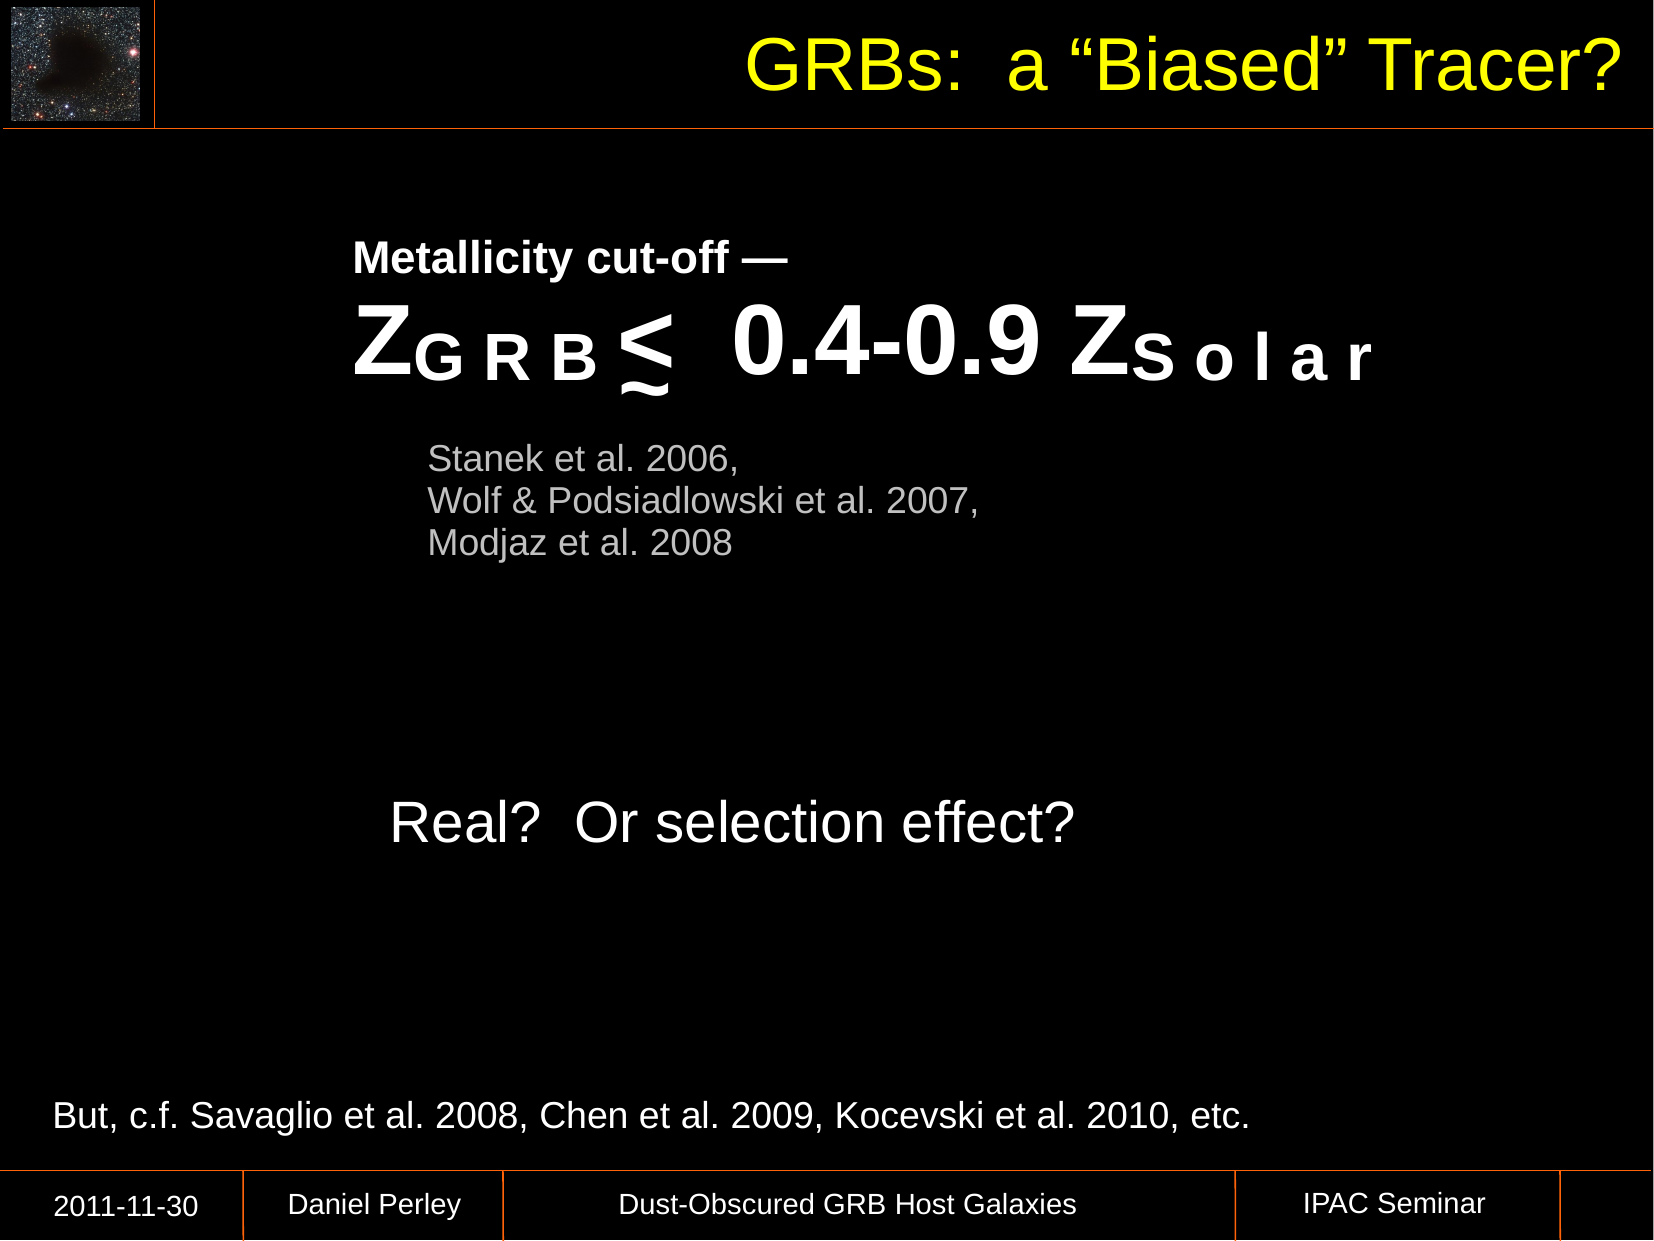

# GRBs: a “Biased” Tracer?
Metallicity cut-off —
ZG R B < 0.4-0.9 ZS o l a r
	Stanek et al. 2006,
	Wolf & Podsiadlowski et al. 2007,
	Modjaz et al. 2008
~
Real? Or selection effect?
But, c.f. Savaglio et al. 2008, Chen et al. 2009, Kocevski et al. 2010, etc.
2011-11-30